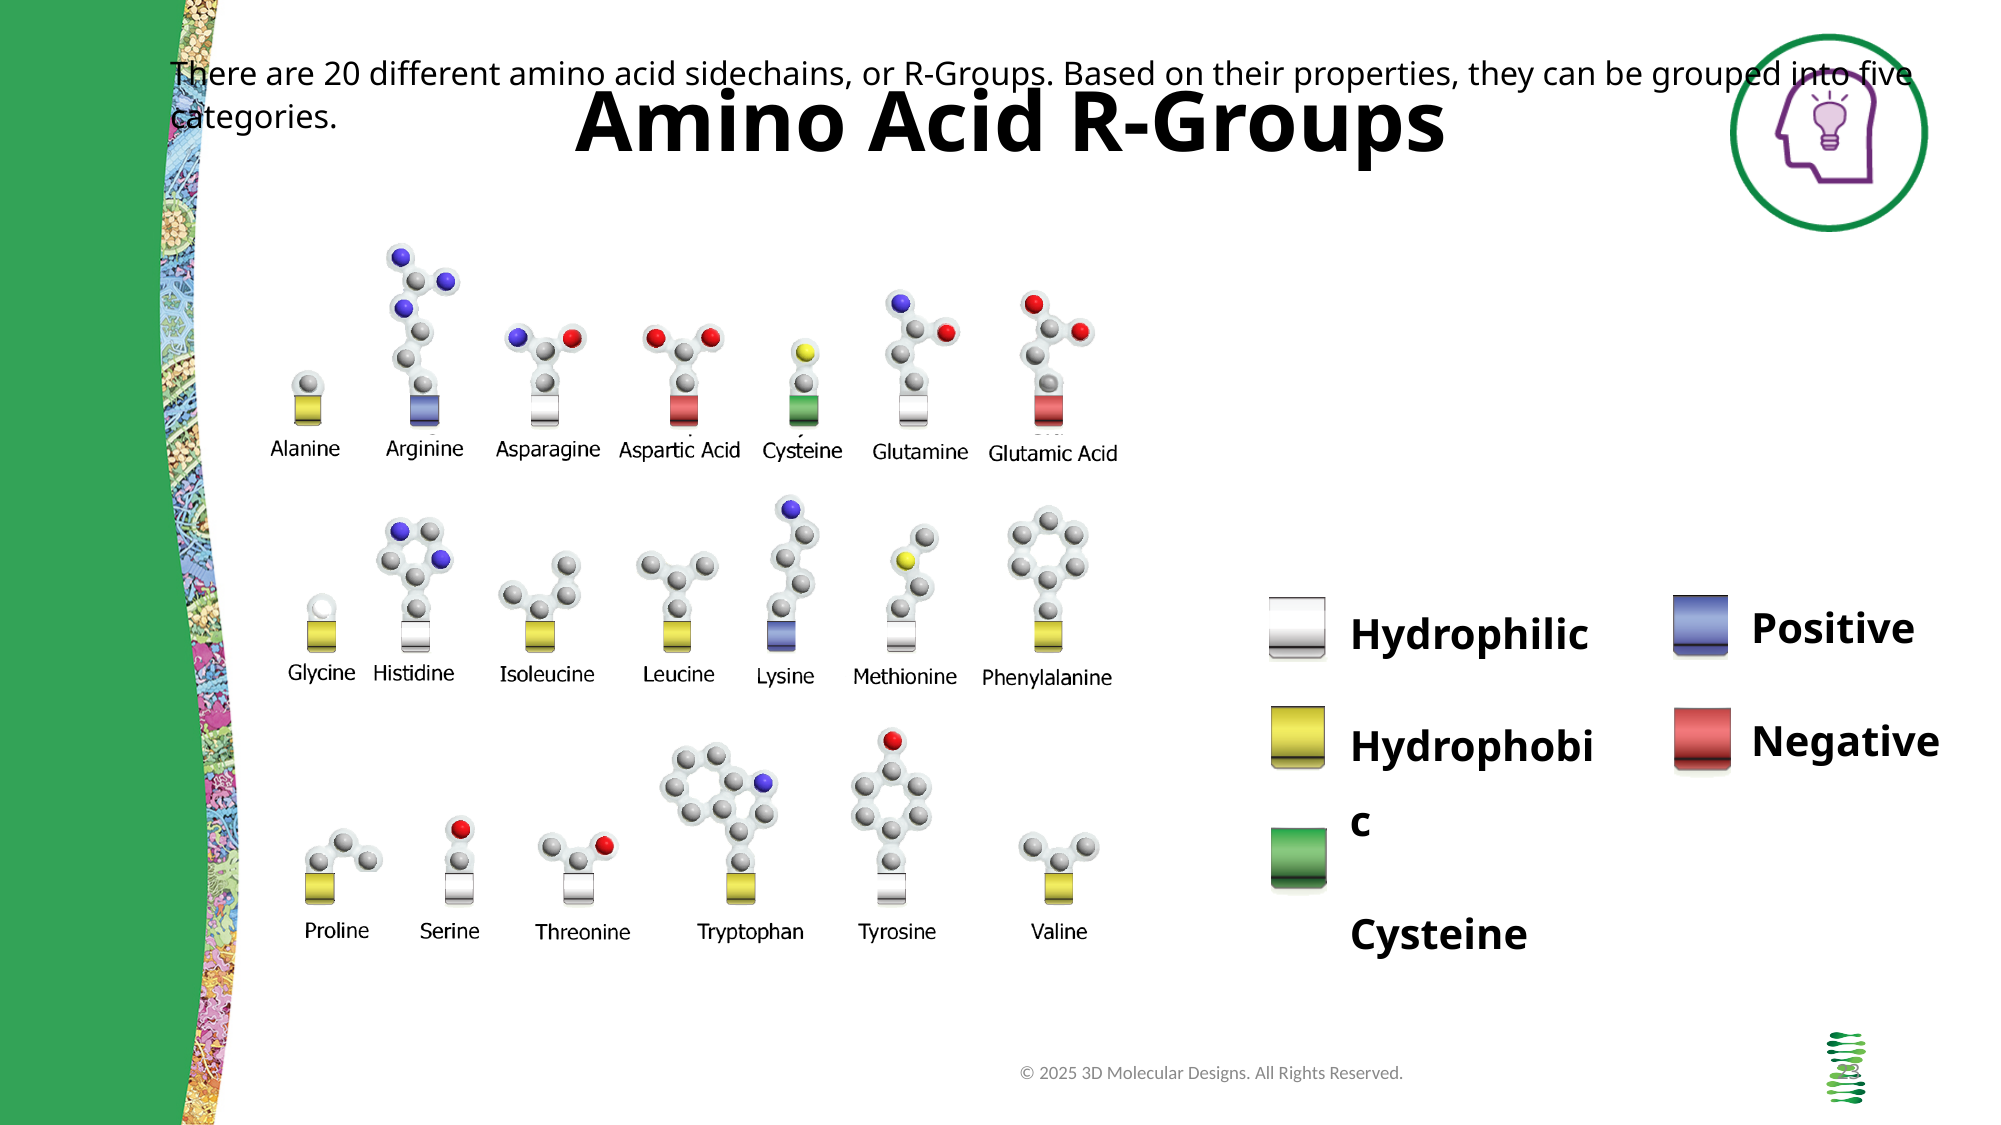

# There are 20 different amino acid sidechains, or R-Groups. Based on their properties, they can be grouped into five categories.
Amino Acid R-Groups
Positive
Negative
Hydrophilic
Hydrophobic
Cysteine